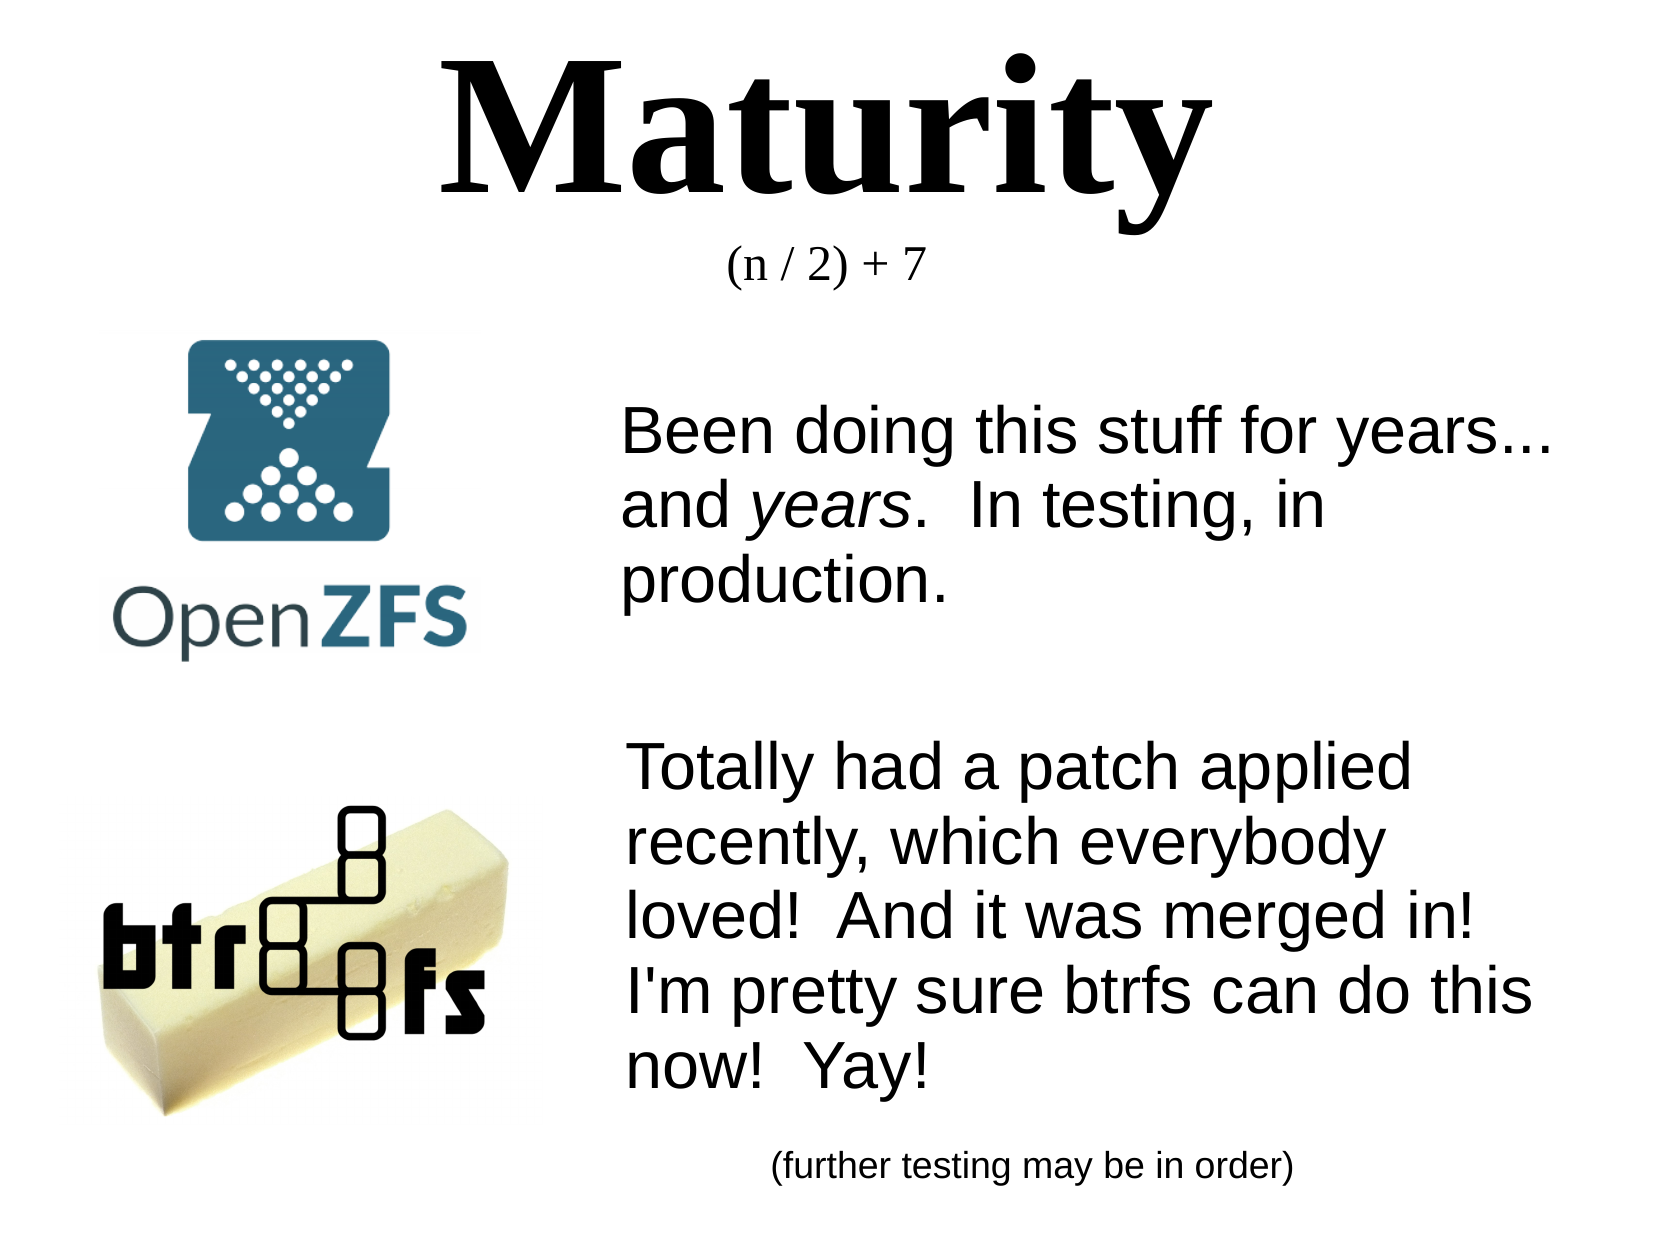

# Maturity (n / 2) + 7
| Been doing this stuff for years... and years. In testing, in production. |
| --- |
| Totally had a patch applied recently, which everybody loved! And it was merged in! I'm pretty sure btrfs can do this now! Yay! (further testing may be in order) |
| --- |